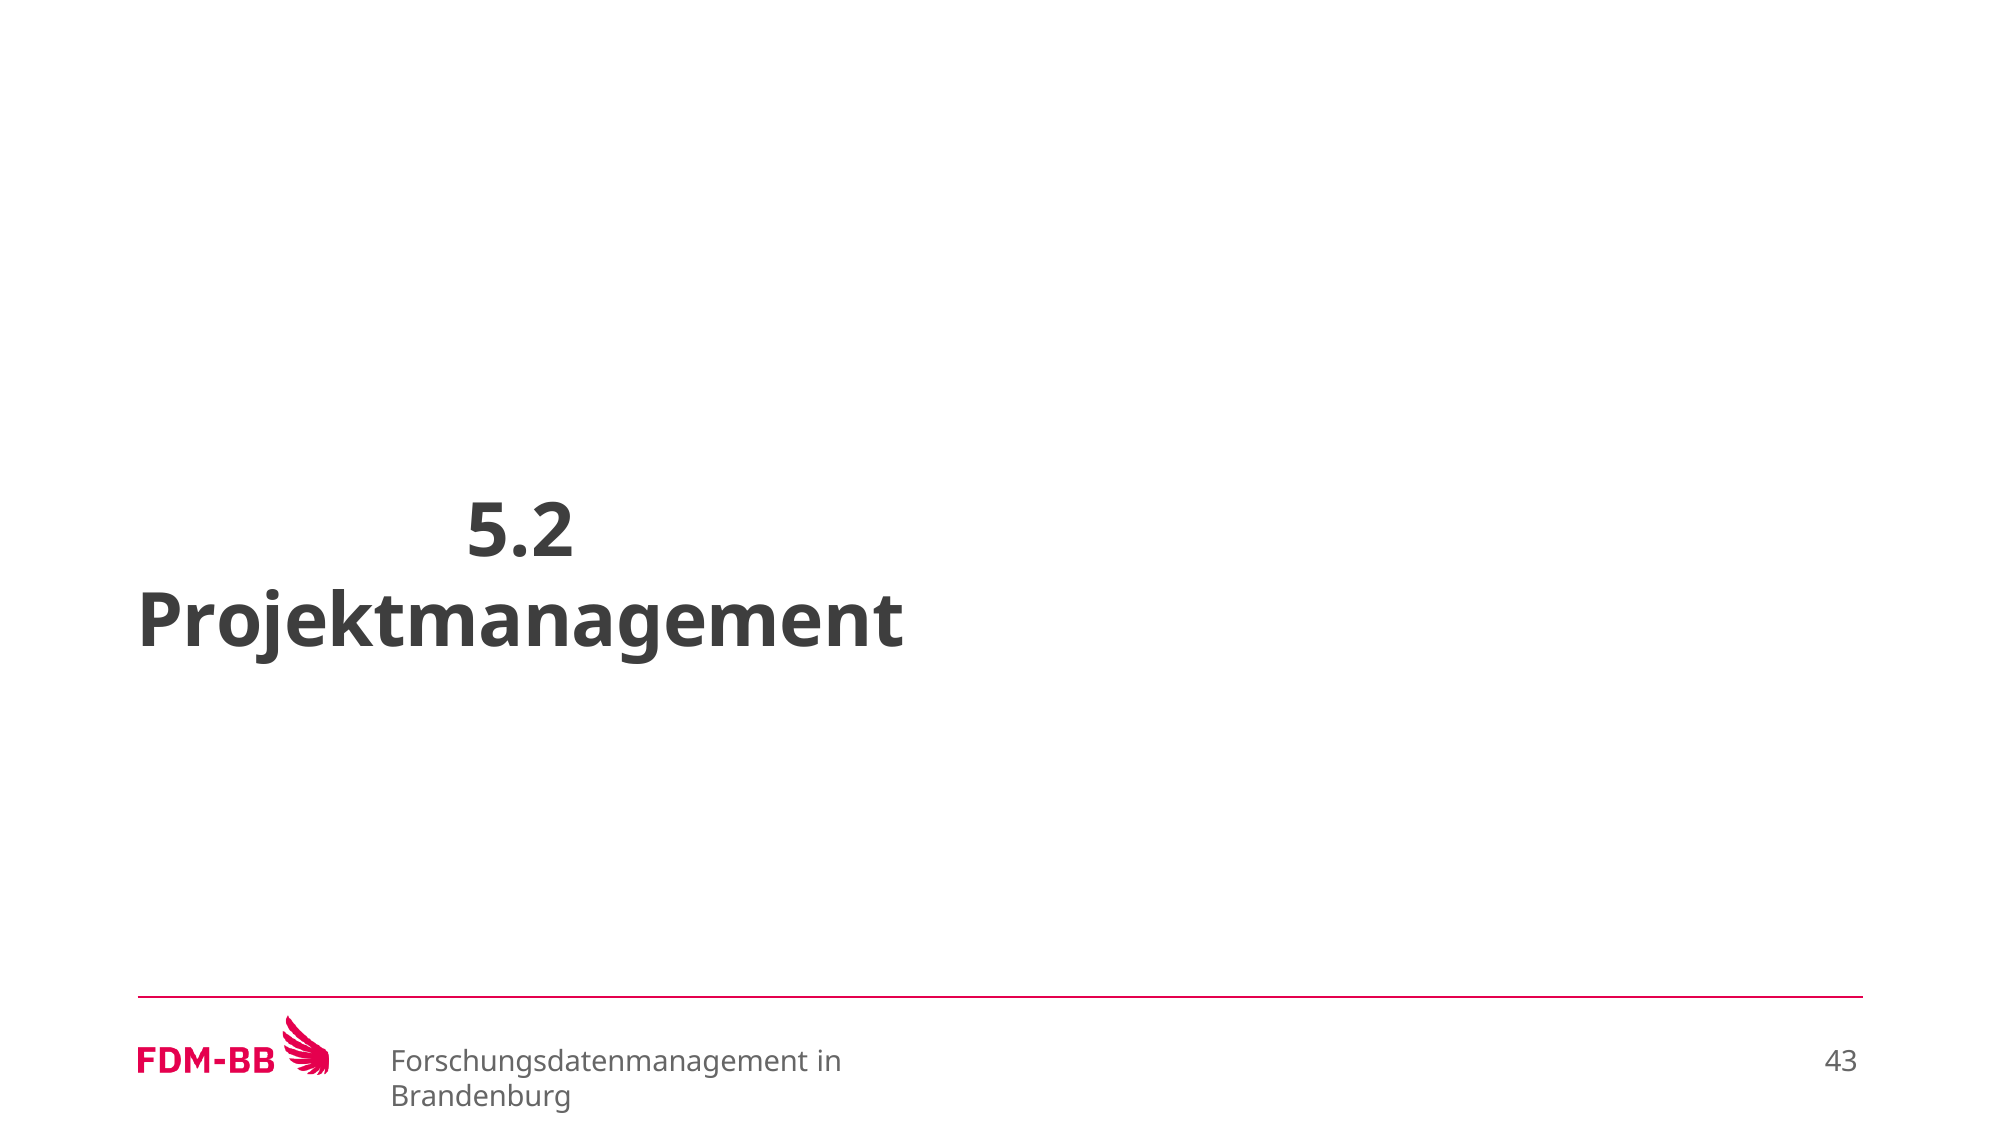

# 5.2 Projektmanagement
Forschungsdatenmanagement in Brandenburg
43